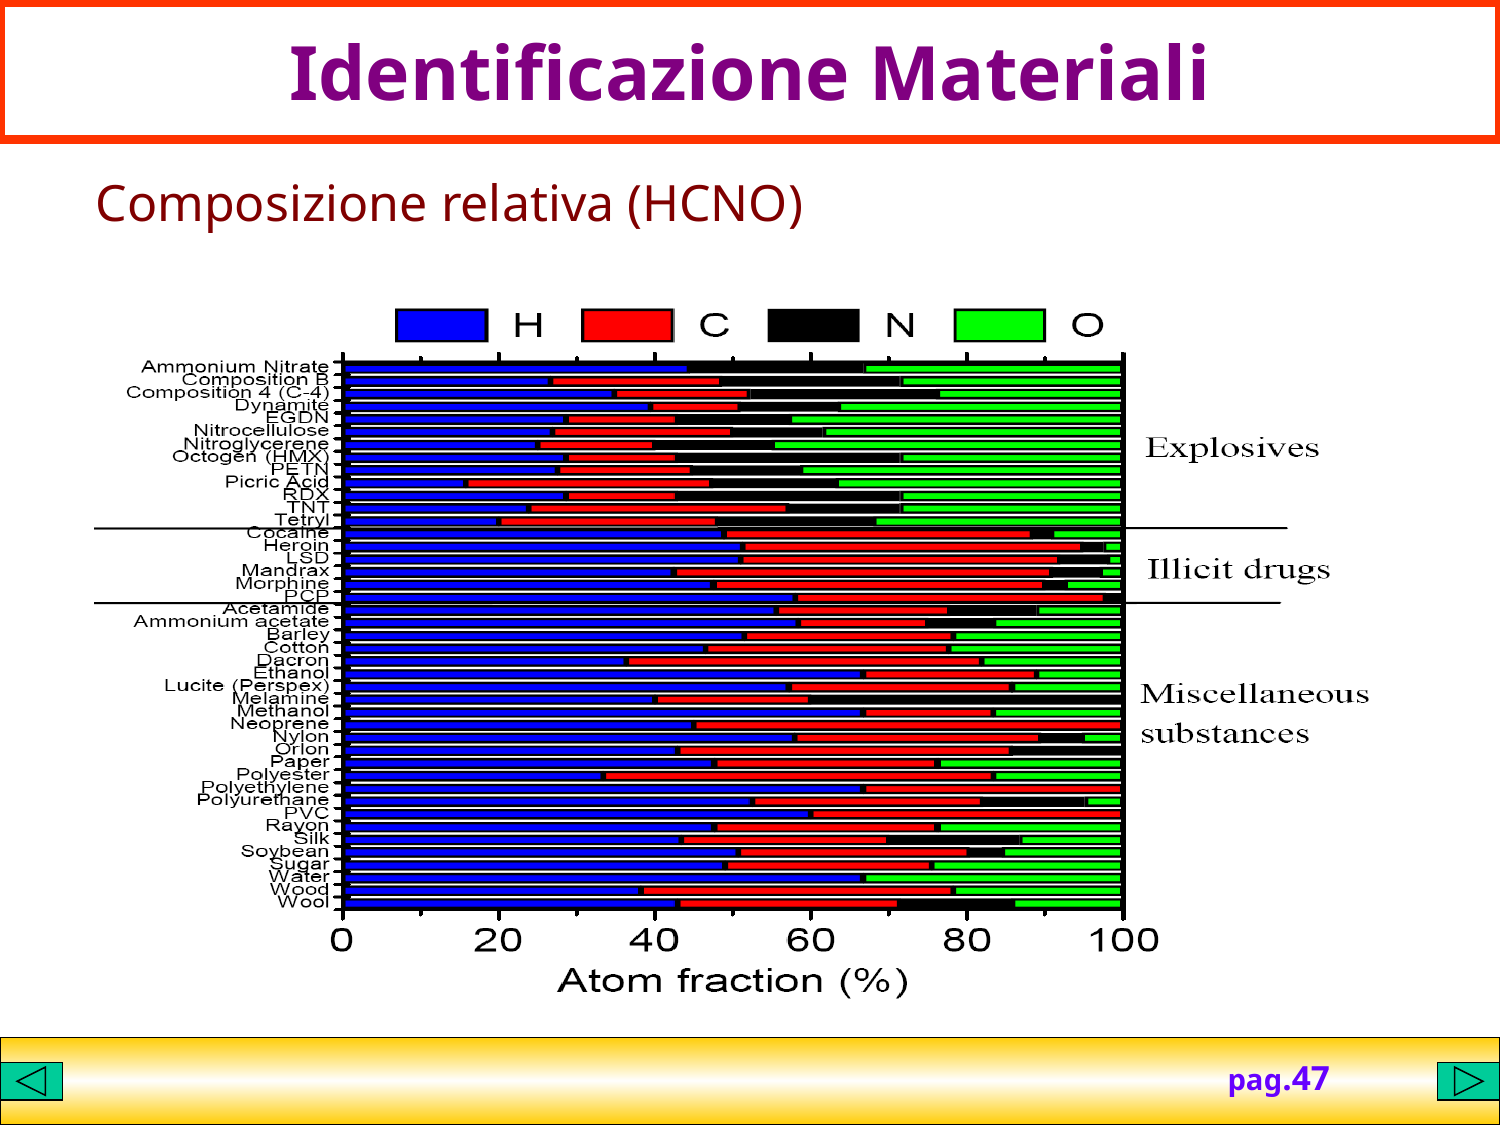

# Identificazione Materiali
	Composizione relativa (HCNO)
47